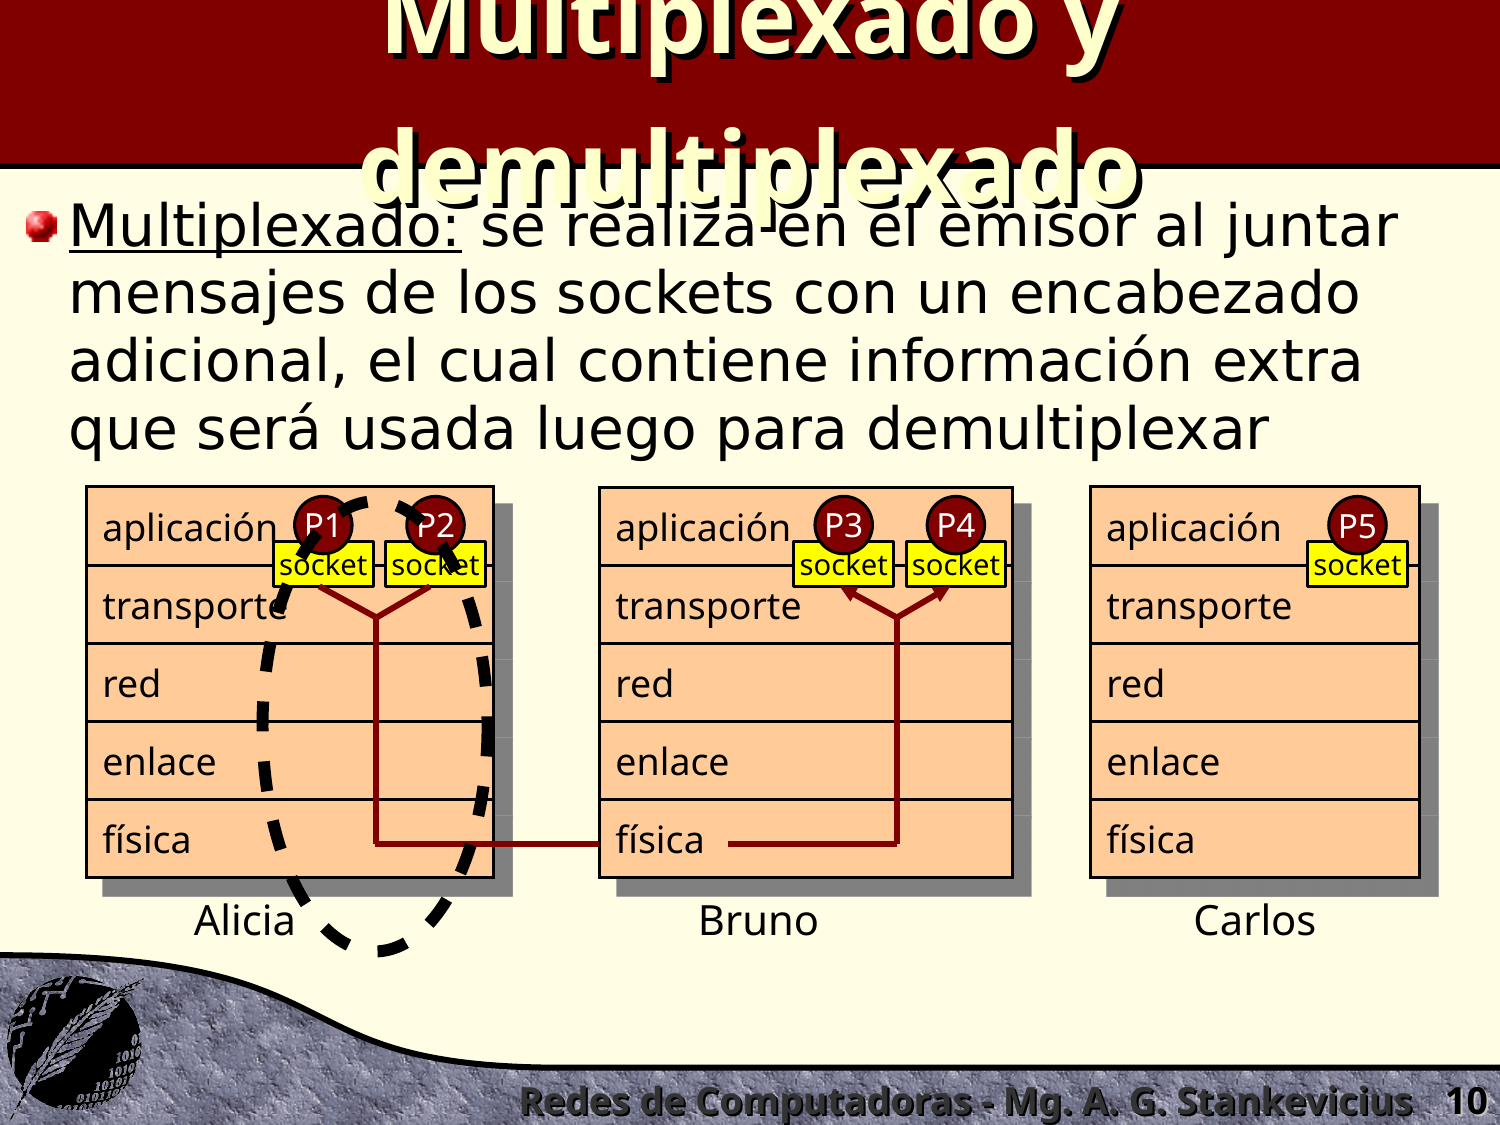

Multiplexado y demultiplexado
# Multiplexado: se realiza en el emisor al juntar mensajes de los sockets con un encabezado adicional, el cual contiene información extra que será usada luego para demultiplexar
aplicación
transporte
red
enlace
física
aplicación
transporte
red
enlace
física
aplicación
transporte
red
enlace
física
P1
P3
P2
P4
P5
socket
socket
socket
socket
socket
Alicia
Bruno
Carlos
10